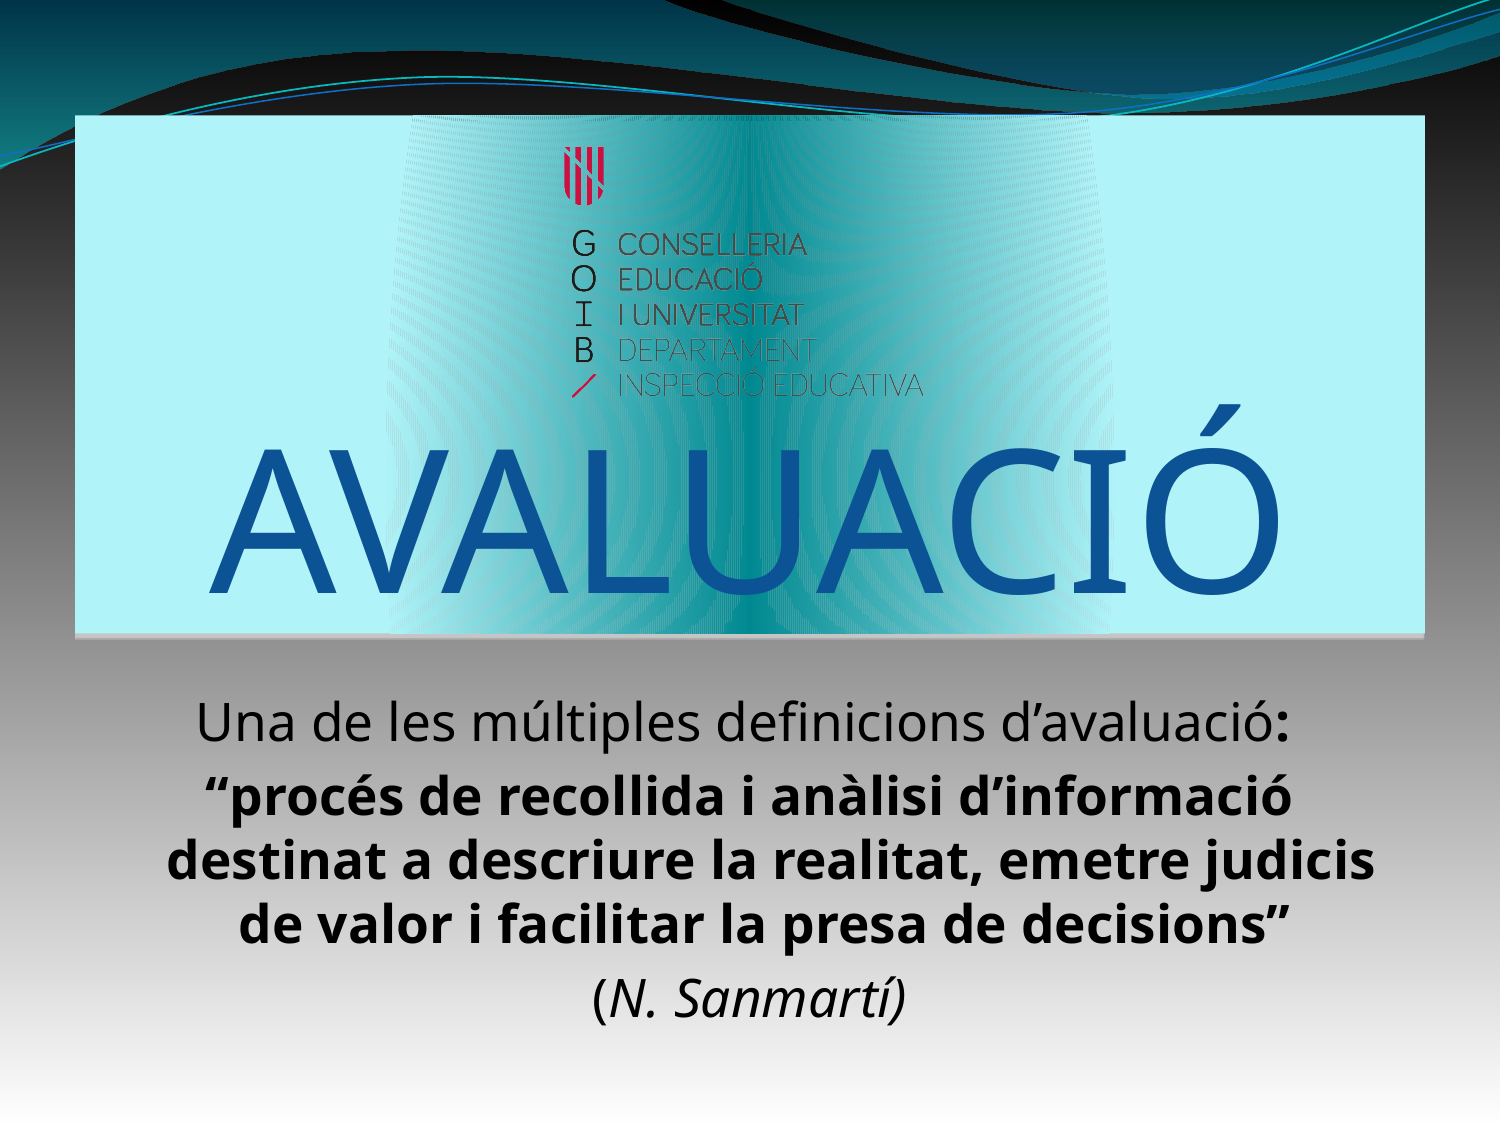

# AVALUACIÓ
Una de les múltiples definicions d’avaluació:
“procés de recollida i anàlisi d’informació destinat a descriure la realitat, emetre judicis de valor i facilitar la presa de decisions”
(N. Sanmartí)